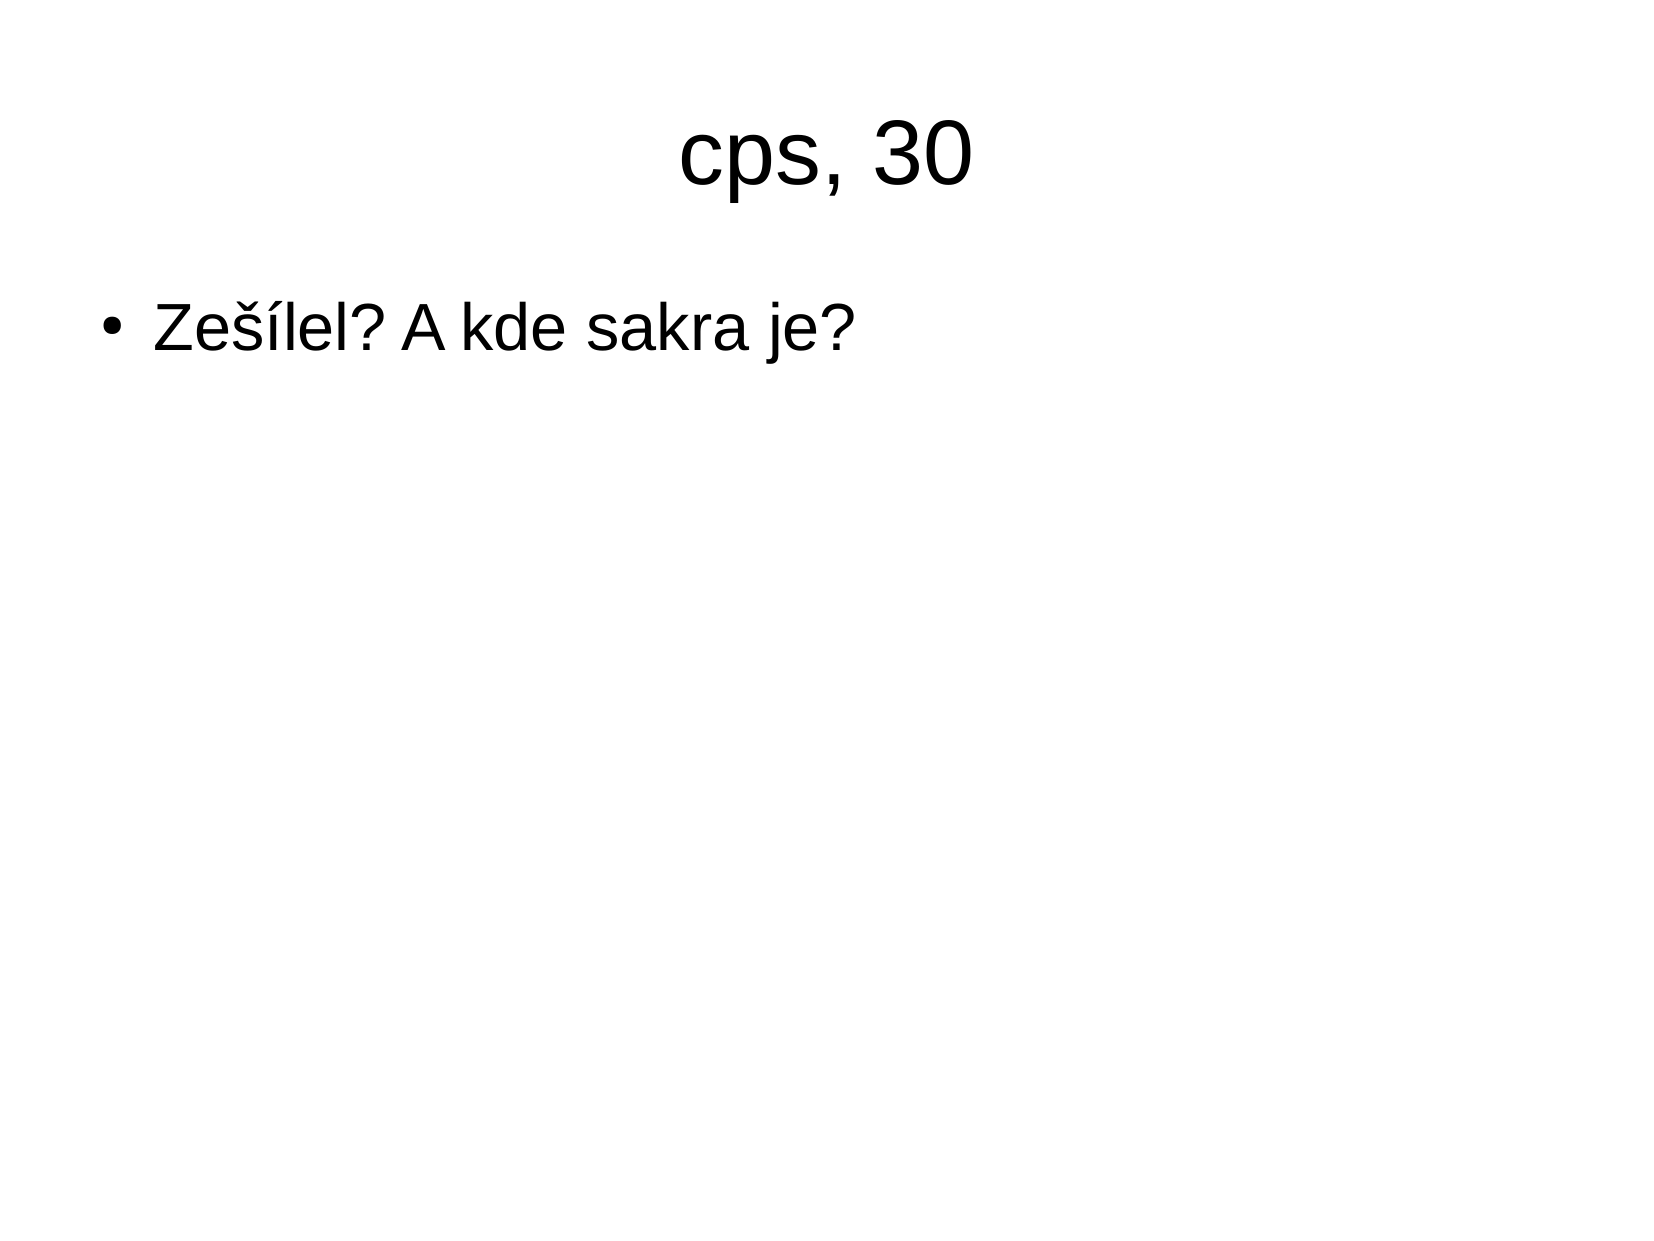

# cps, 30
Zešílel? A kde sakra je?